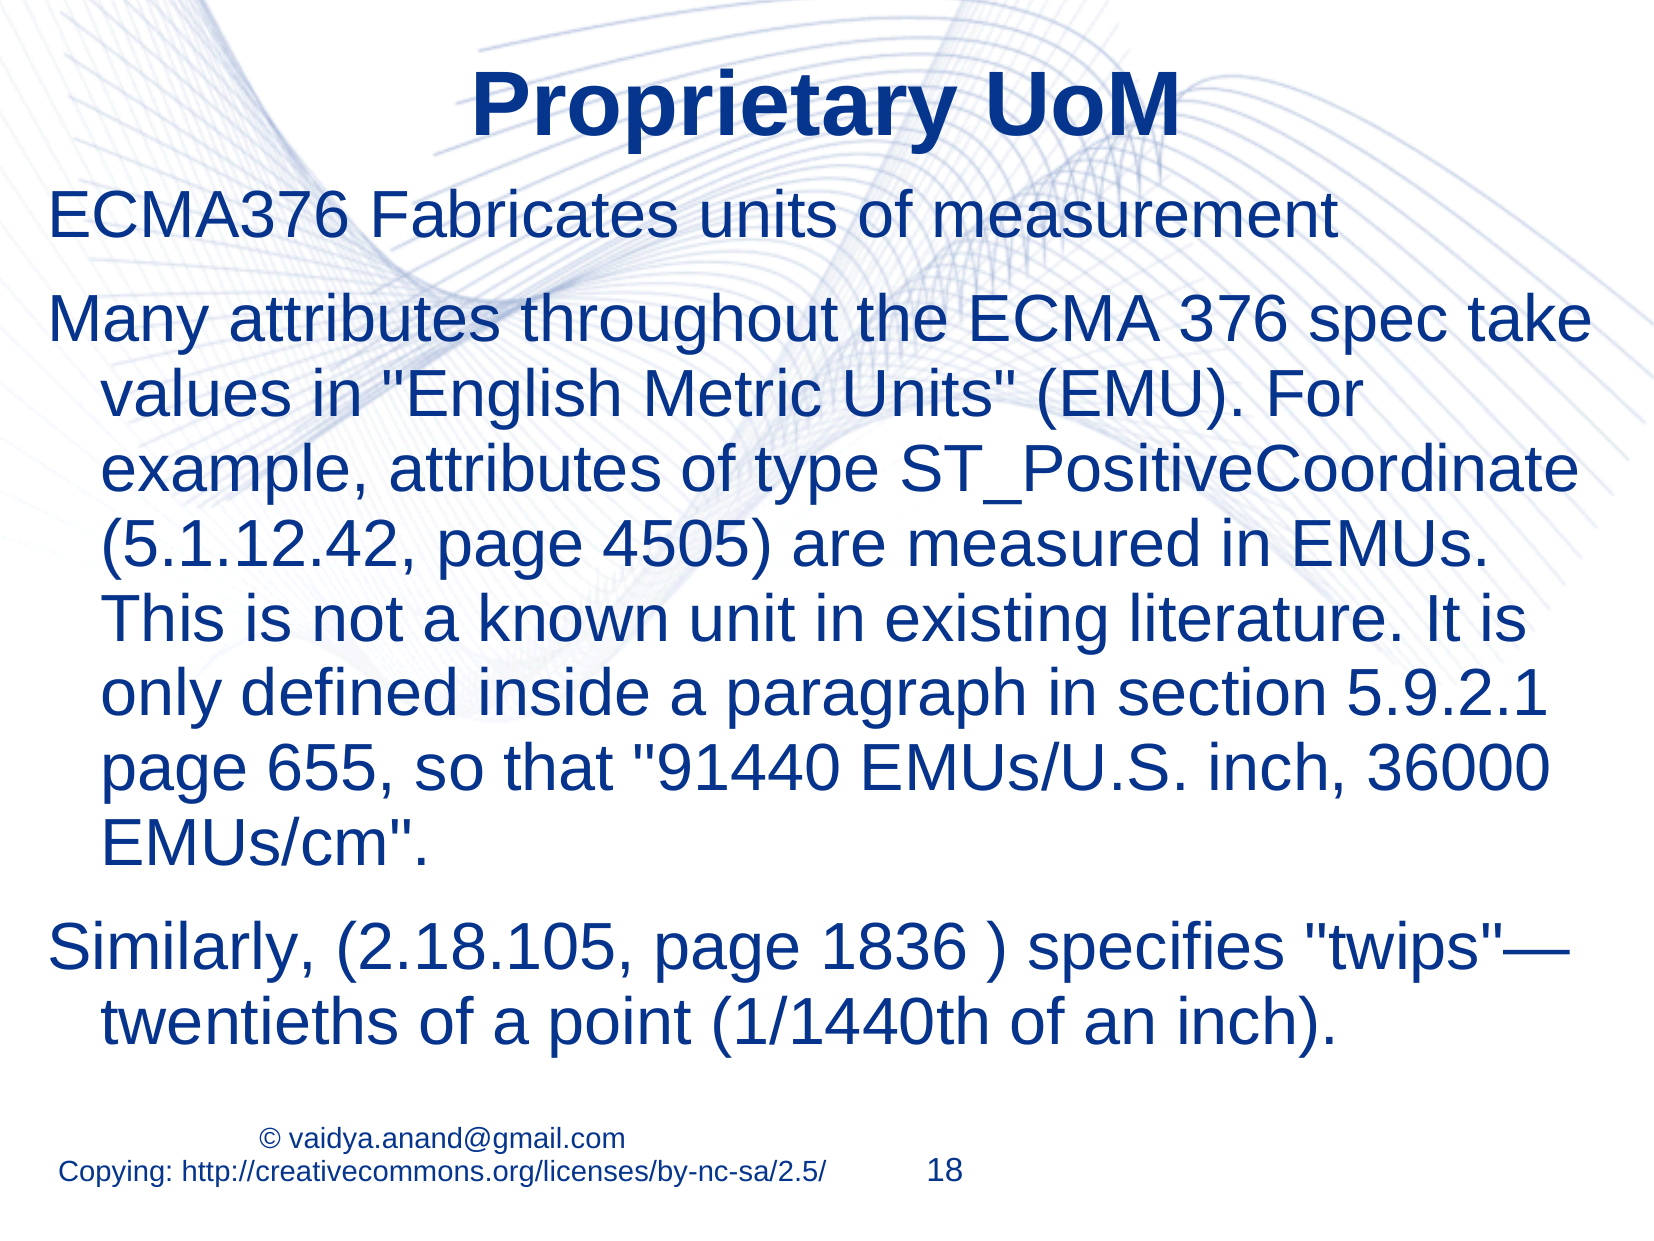

# Proprietary UoM
ECMA376 Fabricates units of measurement
Many attributes throughout the ECMA 376 spec take values in "English Metric Units" (EMU). For example, attributes of type ST_PositiveCoordinate (5.1.12.42, page 4505) are measured in EMUs. This is not a known unit in existing literature. It is only defined inside a paragraph in section 5.9.2.1 page 655, so that "91440 EMUs/U.S. inch, 36000 EMUs/cm".
Similarly, (2.18.105, page 1836 ) specifies "twips"—twentieths of a point (1/1440th of an inch).
http://www.broffice.org
18